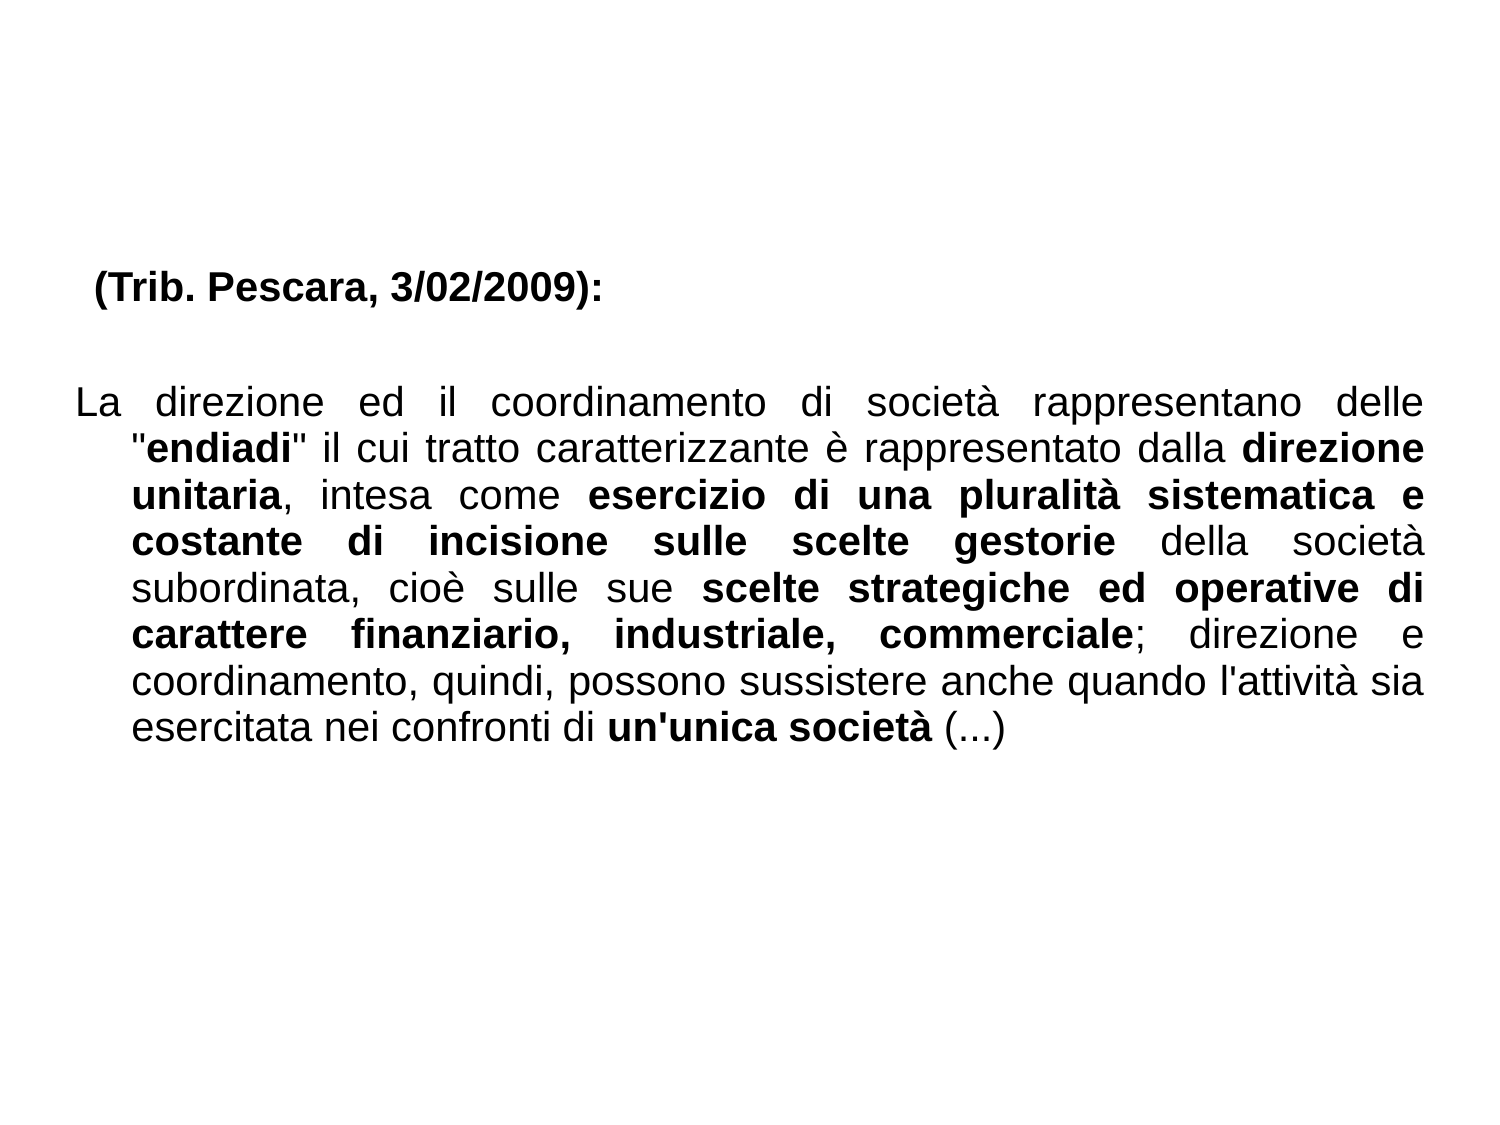

# (Trib. Pescara, 3/02/2009):
La direzione ed il coordinamento di società rappresentano delle "endiadi" il cui tratto caratterizzante è rappresentato dalla direzione unitaria, intesa come esercizio di una pluralità sistematica e costante di incisione sulle scelte gestorie della società subordinata, cioè sulle sue scelte strategiche ed operative di carattere finanziario, industriale, commerciale; direzione e coordinamento, quindi, possono sussistere anche quando l'attività sia esercitata nei confronti di un'unica società (...)